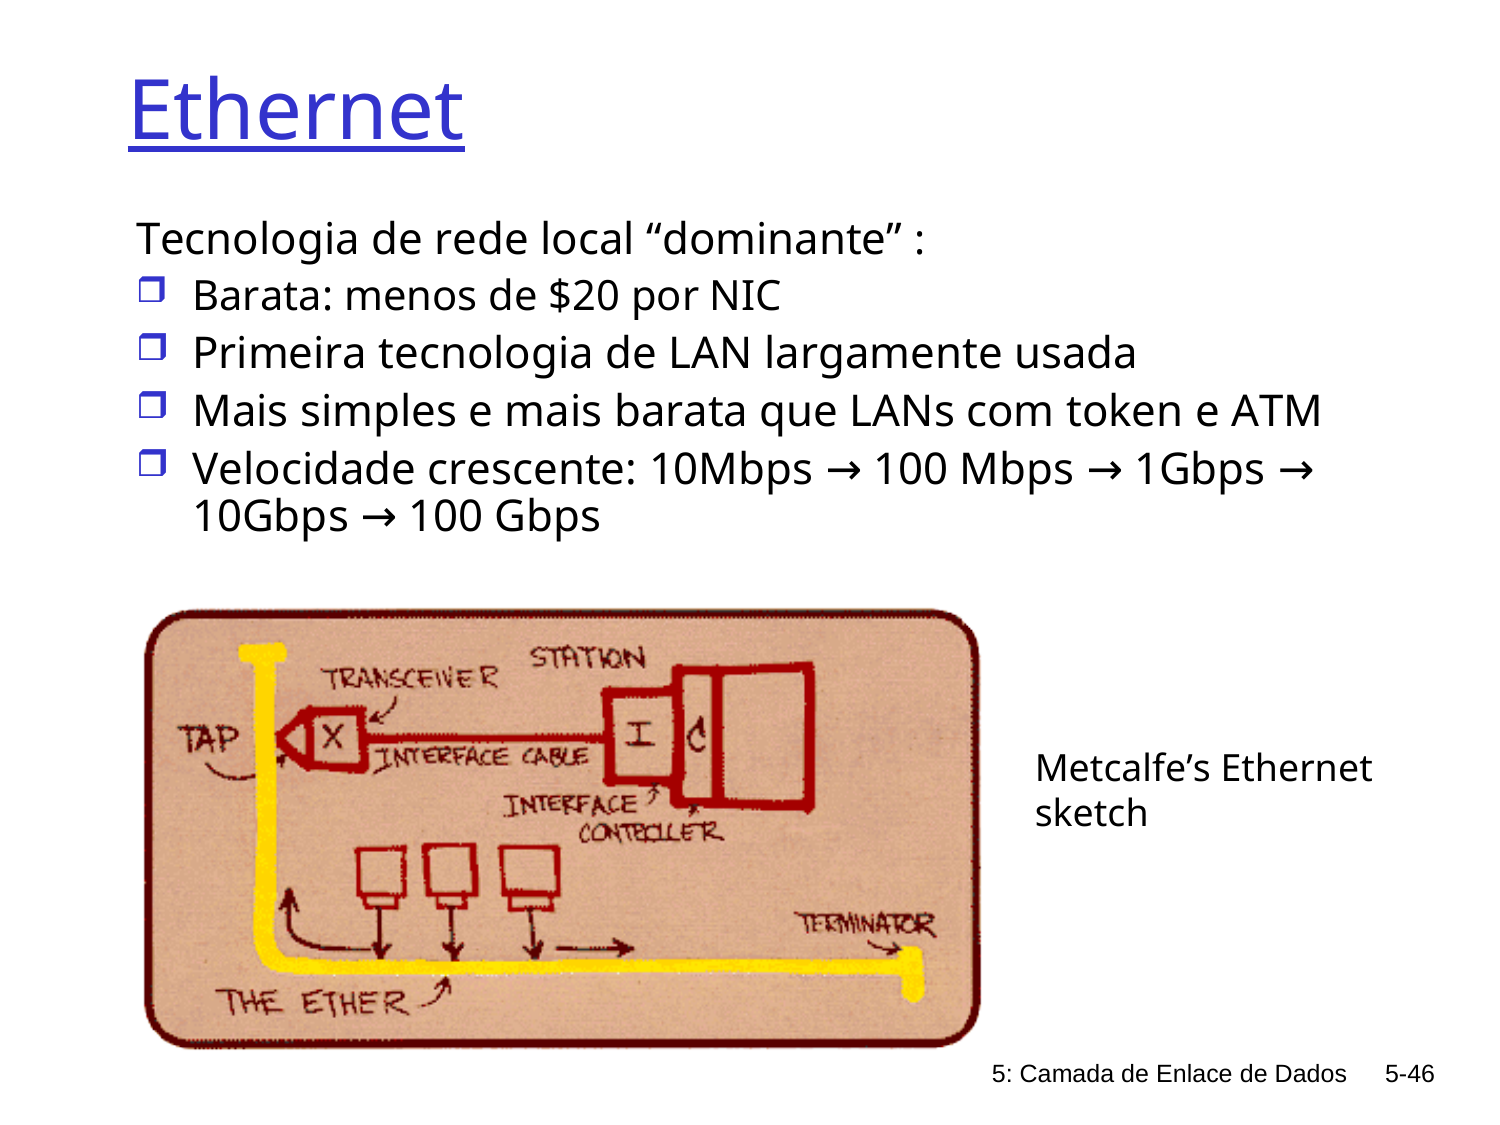

# Ethernet
Tecnologia de rede local “dominante” :
Barata: menos de $20 por NIC
Primeira tecnologia de LAN largamente usada
Mais simples e mais barata que LANs com token e ATM
Velocidade crescente: 10Mbps → 100 Mbps → 1Gbps → 10Gbps → 100 Gbps
Metcalfe’s Ethernet
sketch
5: Camada de Enlace de Dados